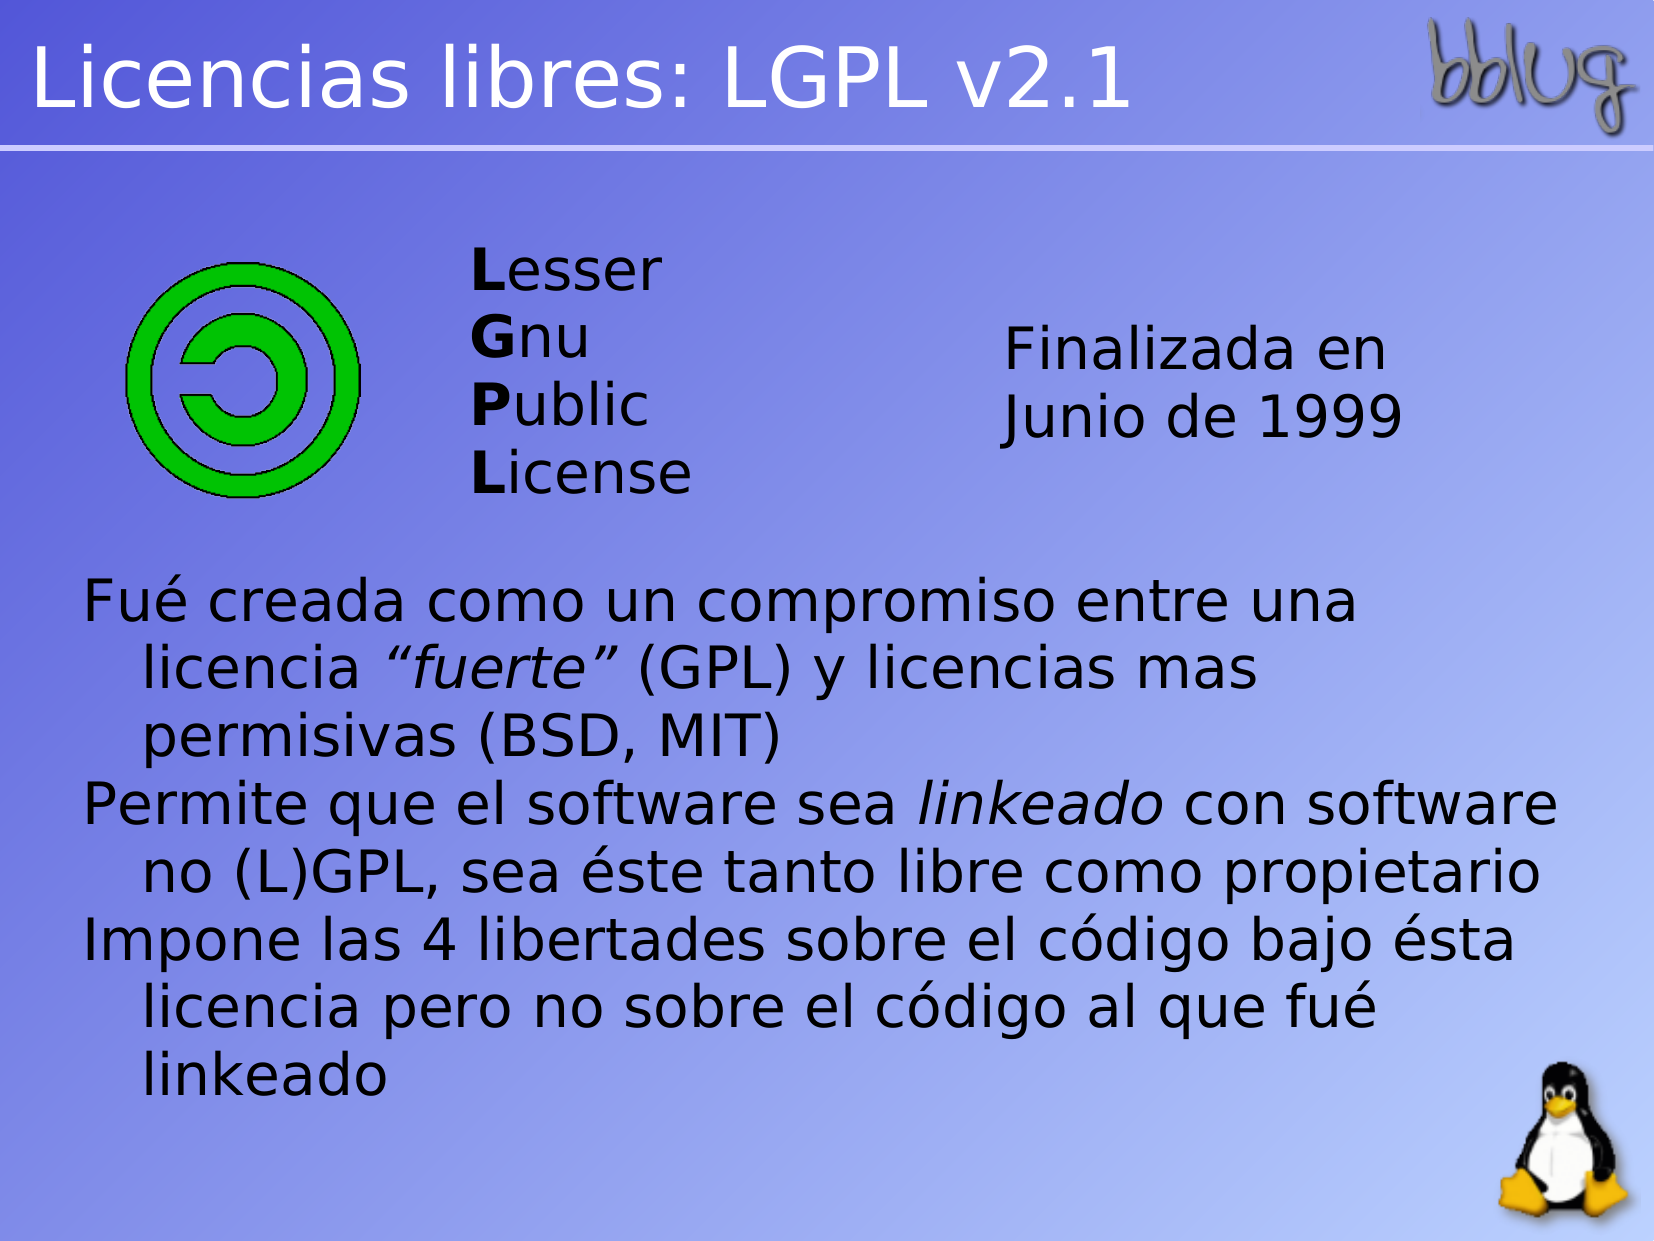

# Licencias libres: LGPL v2.1
Lesser
Gnu
Public
License
Finalizada en
Junio de 1999
Fué creada como un compromiso entre una licencia “fuerte” (GPL) y licencias mas permisivas (BSD, MIT)
Permite que el software sea linkeado con software no (L)GPL, sea éste tanto libre como propietario
Impone las 4 libertades sobre el código bajo ésta licencia pero no sobre el código al que fué linkeado